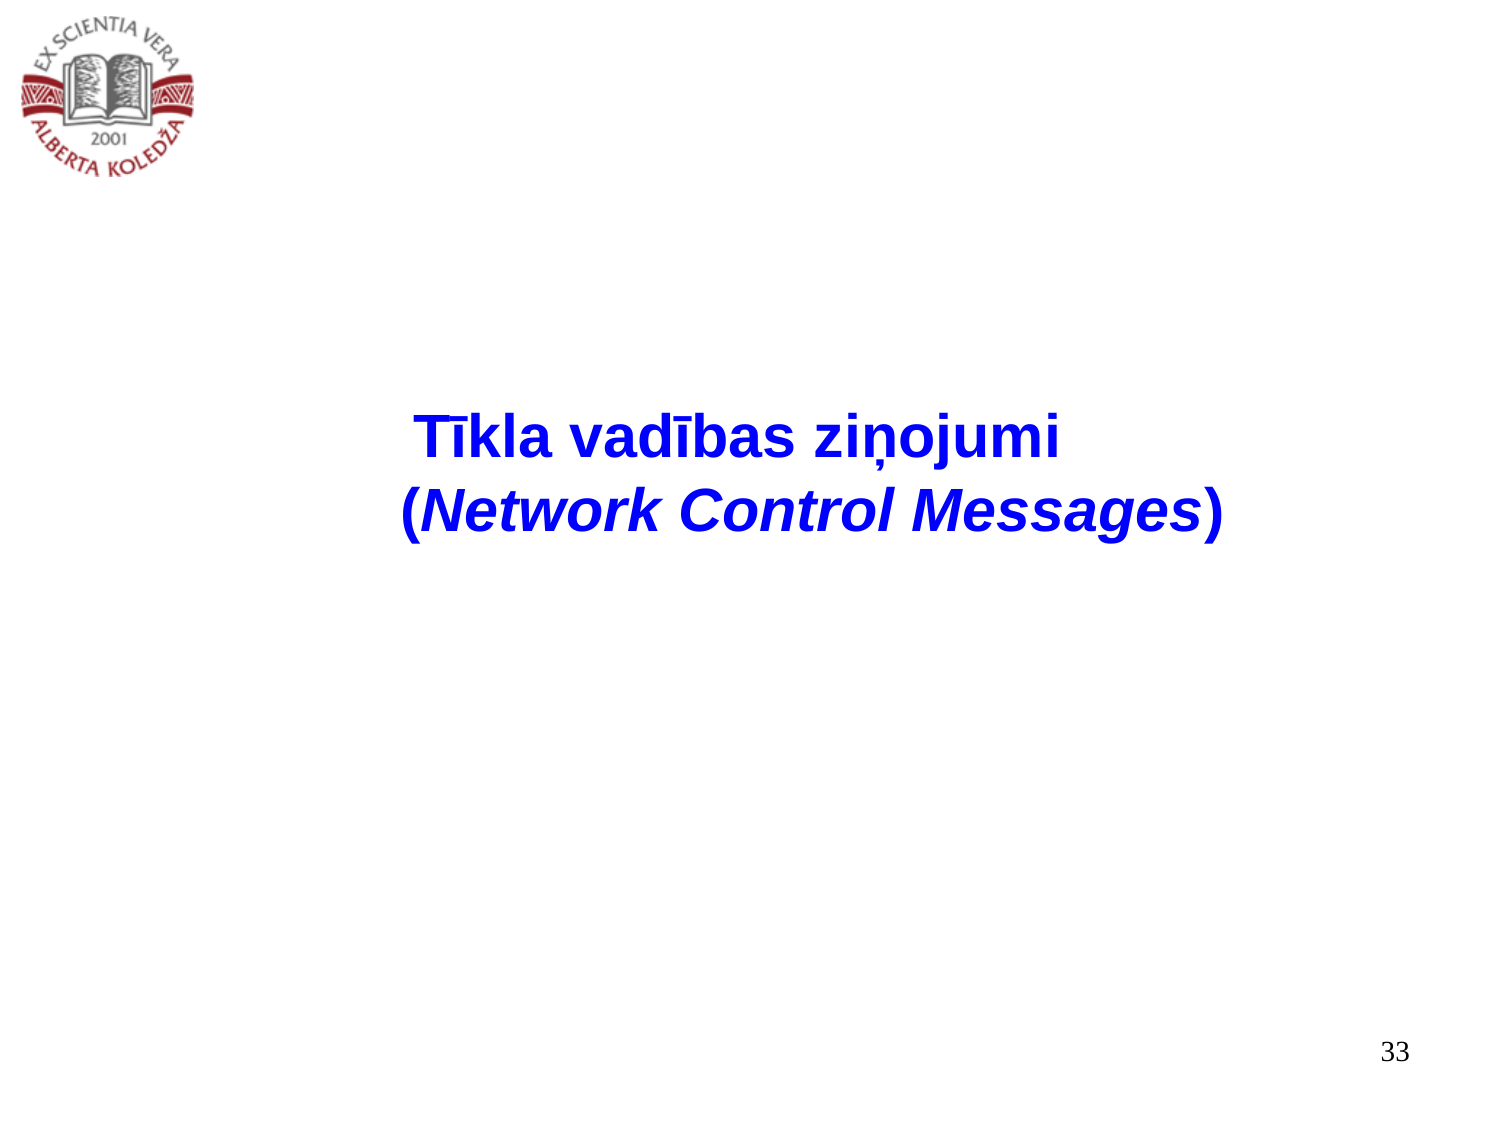

# Tīkla vadības ziņojumi (Network Control Messages)